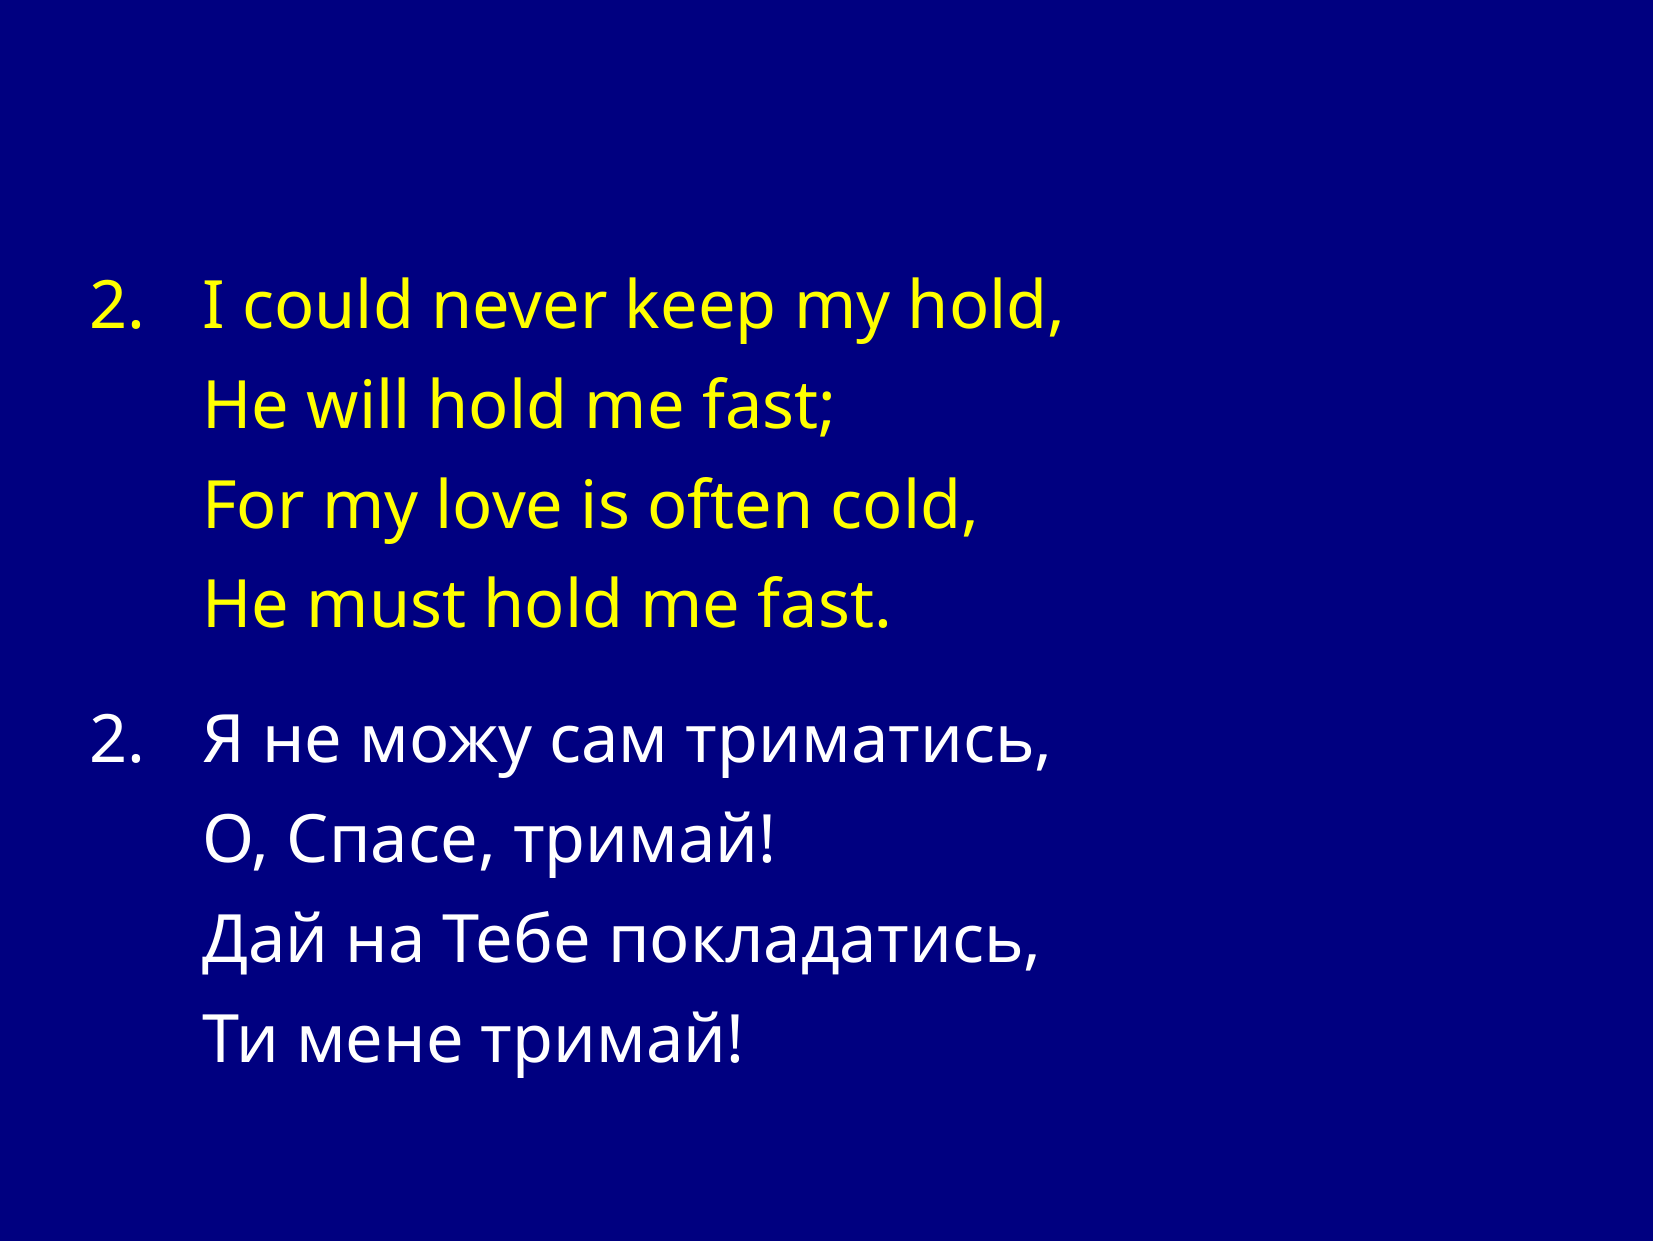

2.	I could never keep my hold,
	He will hold me fast;
	For my love is often cold,
	He must hold me fast.
2.	Я не можу сам триматись,
	О, Спасе, тримай!
	Дай на Тебе покладатись,
	Ти мене тримай!